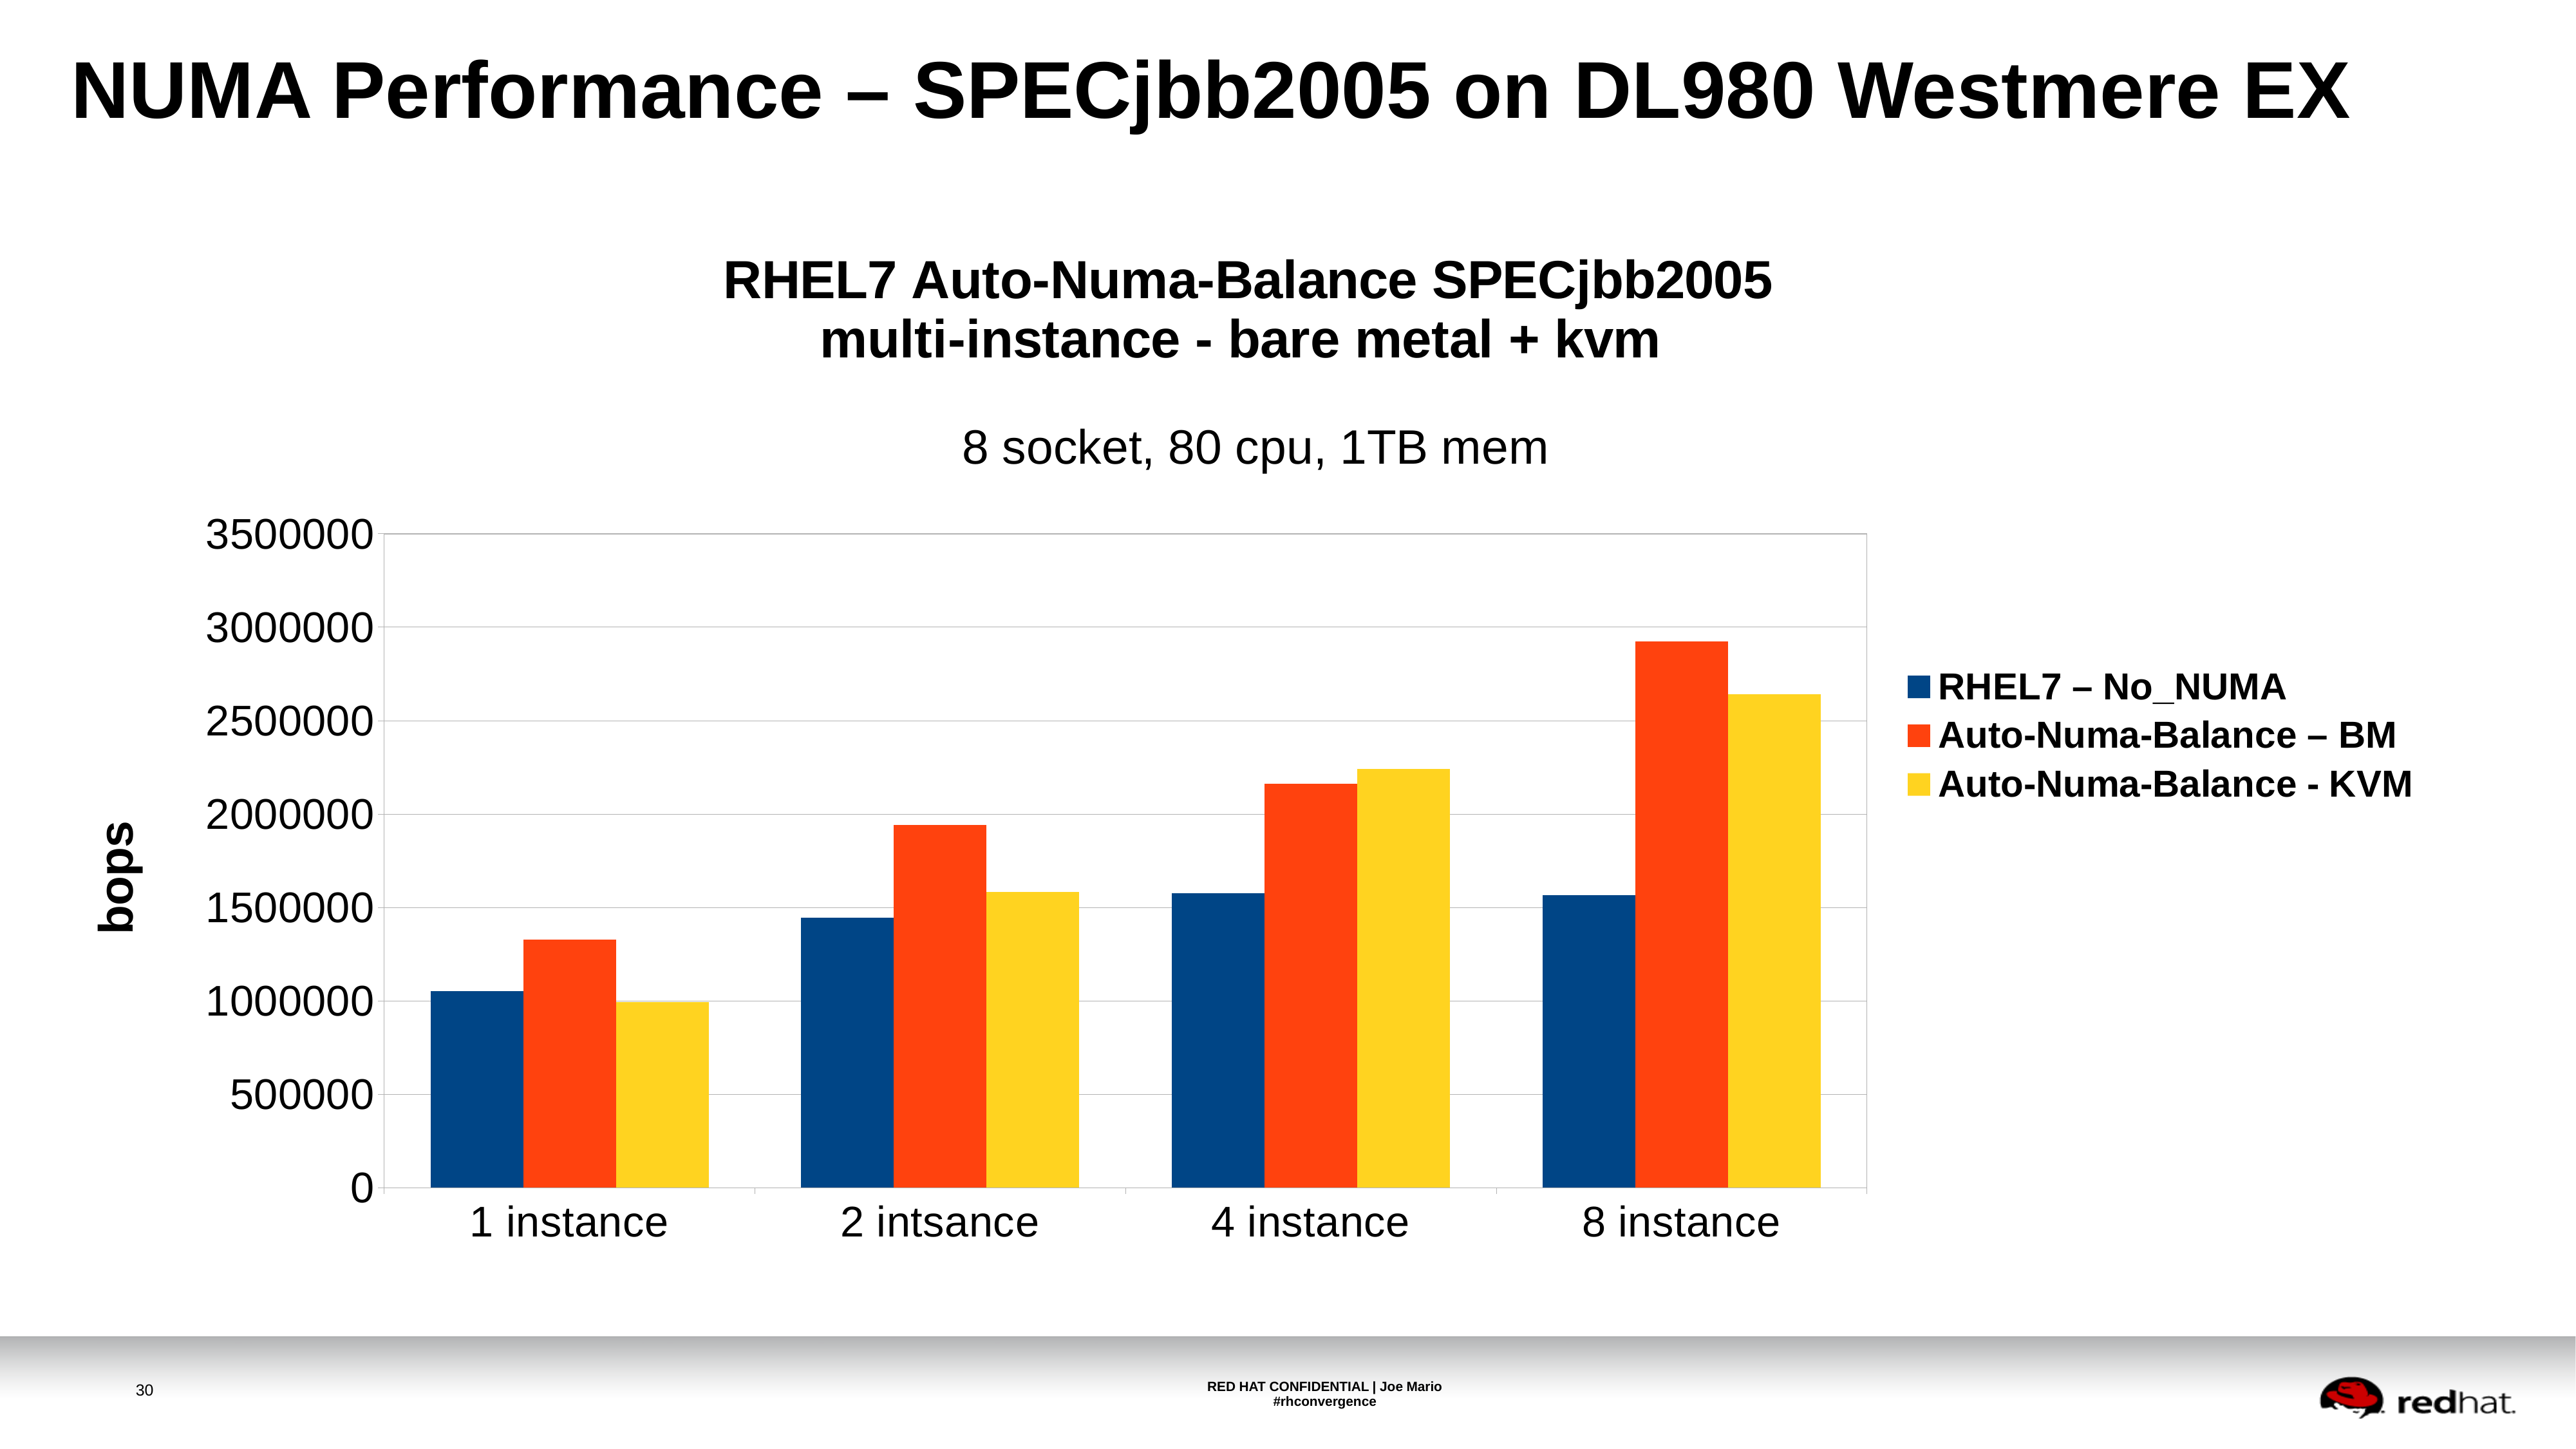

# NUMA Performance – SPECjbb2005 on DL980 Westmere EX
### Chart: RHEL7 Auto-Numa-Balance SPECjbb2005
multi-instance - bare metal + kvm
8 socket, 80 cpu, 1TB mem
| Category | RHEL7 – No_NUMA | Auto-Numa-Balance – BM | Auto-Numa-Balance - KVM |
|---|---|---|---|
| 1 instance | 1051894.52 | 1327427.17 | 993805.03 |
| 2 intsance | 1443563.89 | 1942424.26 | 1582516.88 |
| 4 instance | 1576290.12 | 2160408.7 | 2239889.23 |
| 8 instance | 1566336.87 | 2924268.84 | 2640079.16 |